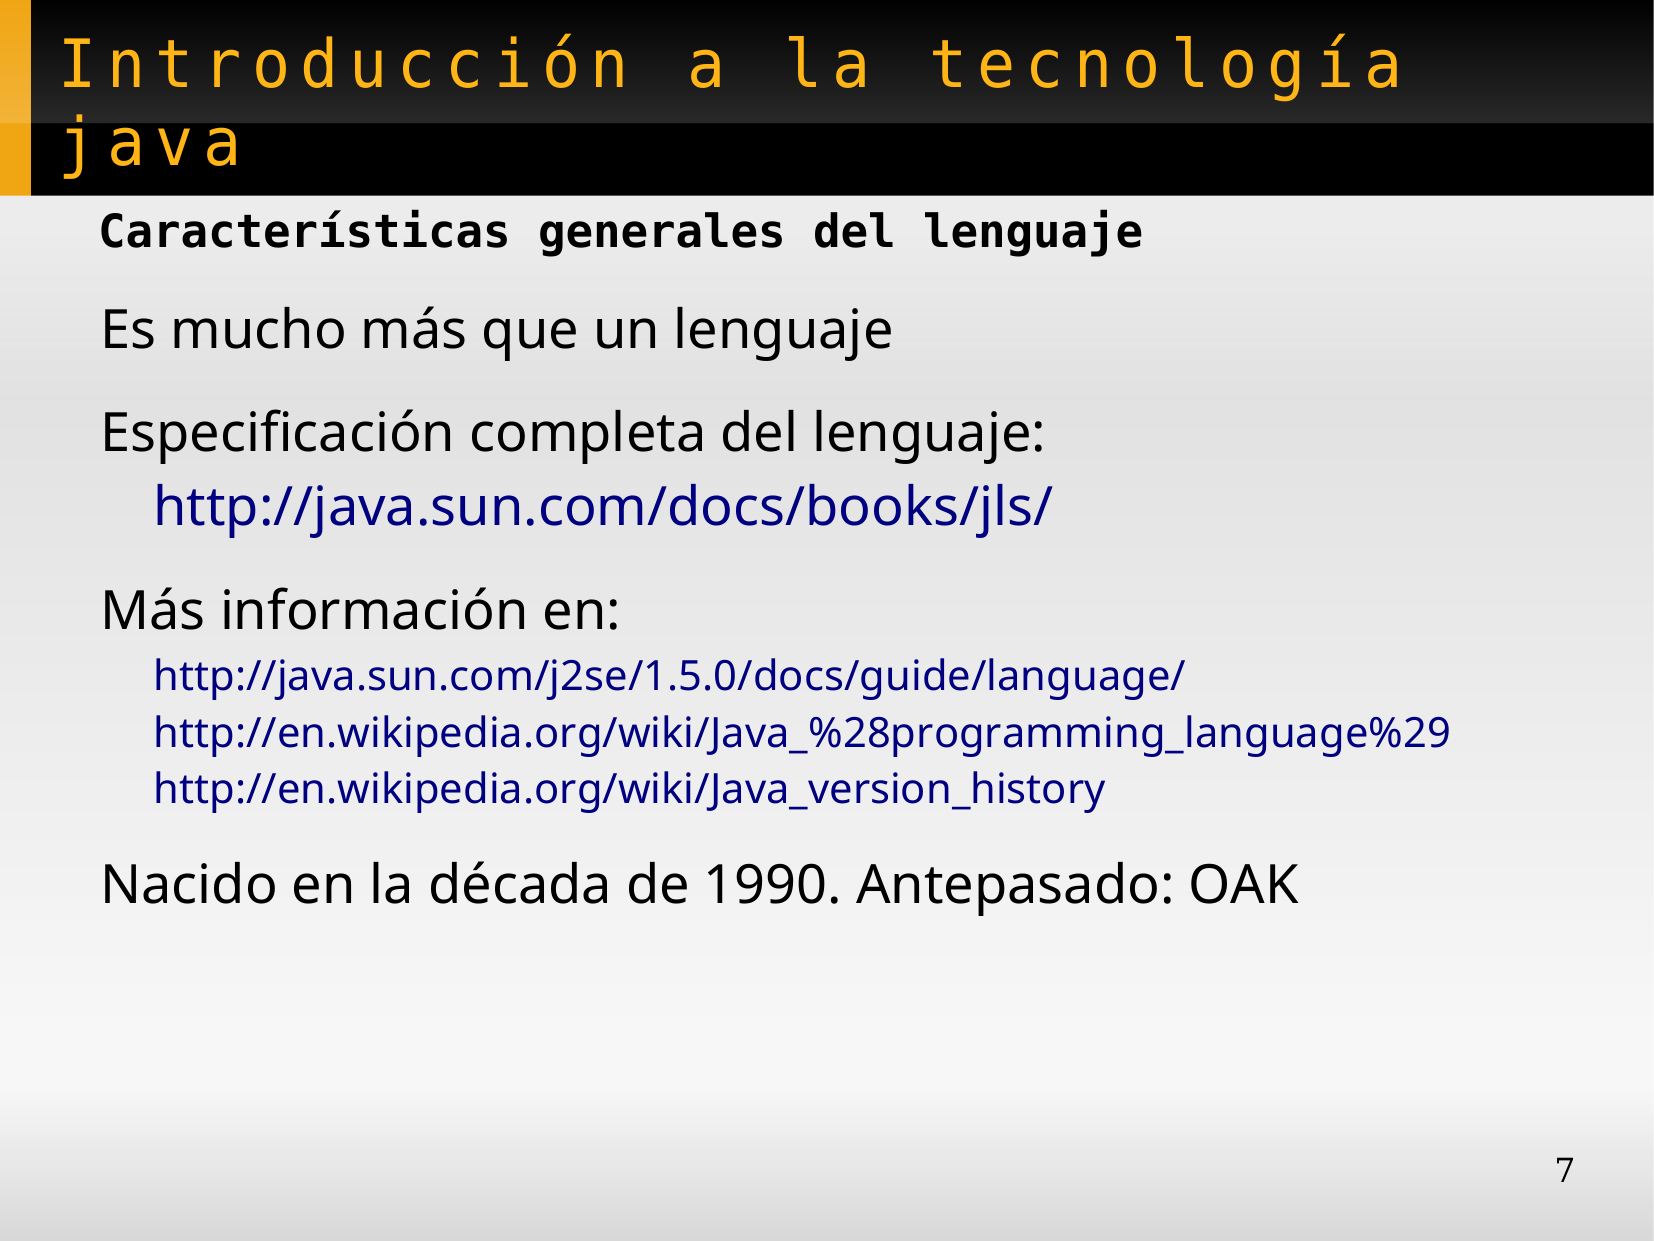

# Introducción a la tecnología java
Características generales del lenguaje
Es mucho más que un lenguaje
Especificación completa del lenguaje:
http://java.sun.com/docs/books/jls/
Más información en:
http://java.sun.com/j2se/1.5.0/docs/guide/language/
http://en.wikipedia.org/wiki/Java_%28programming_language%29
http://en.wikipedia.org/wiki/Java_version_history
Nacido en la década de 1990. Antepasado: OAK
7